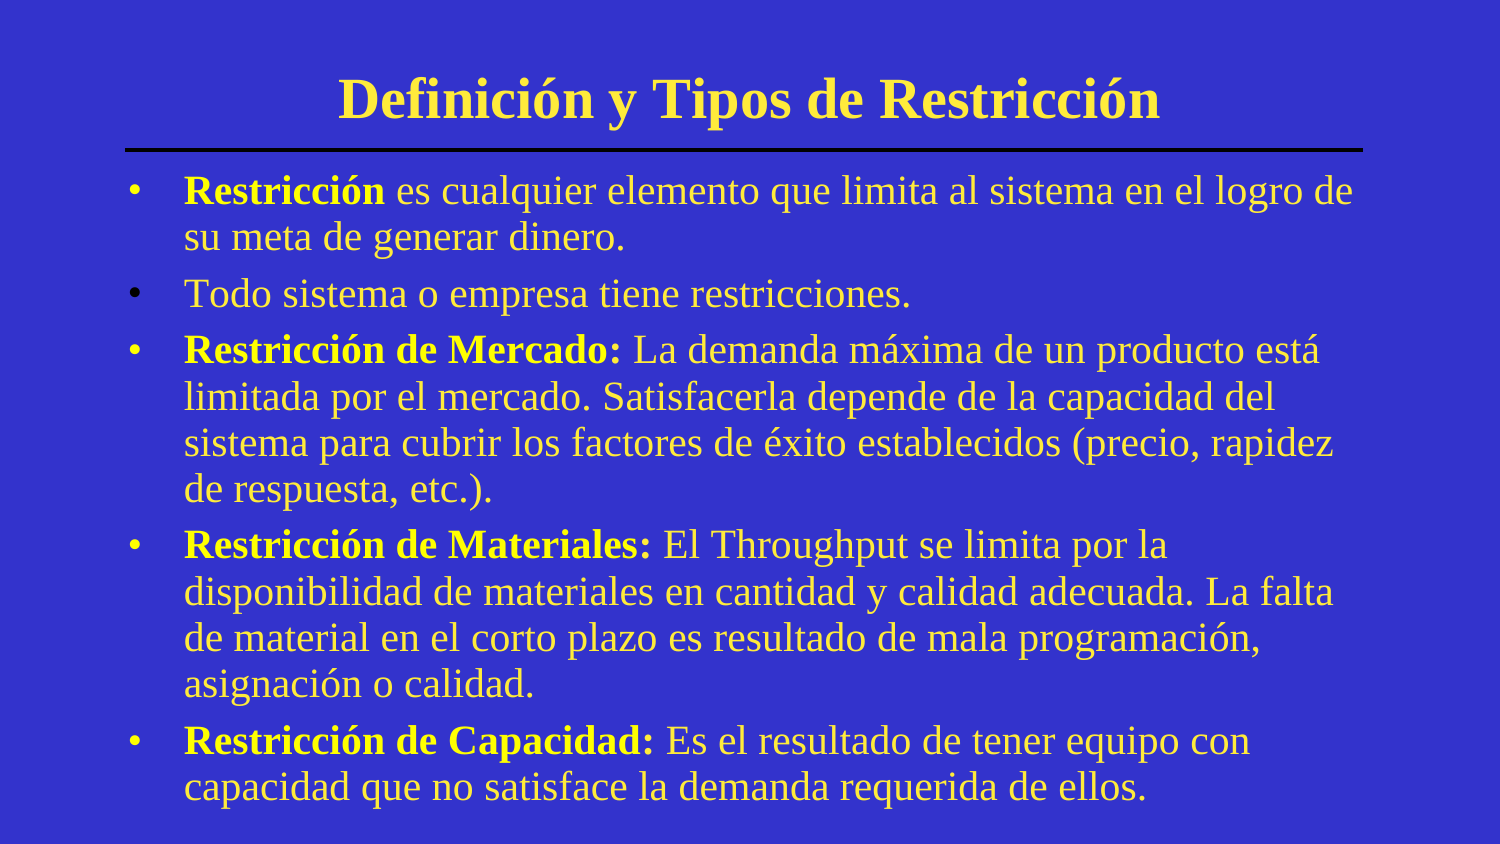

# Definición y Tipos de Restricción
Restricción es cualquier elemento que limita al sistema en el logro de su meta de generar dinero.
Todo sistema o empresa tiene restricciones.
Restricción de Mercado: La demanda máxima de un producto está limitada por el mercado. Satisfacerla depende de la capacidad del sistema para cubrir los factores de éxito establecidos (precio, rapidez de respuesta, etc.).
Restricción de Materiales: El Throughput se limita por la disponibilidad de materiales en cantidad y calidad adecuada. La falta de material en el corto plazo es resultado de mala programación, asignación o calidad.
Restricción de Capacidad: Es el resultado de tener equipo con capacidad que no satisface la demanda requerida de ellos.